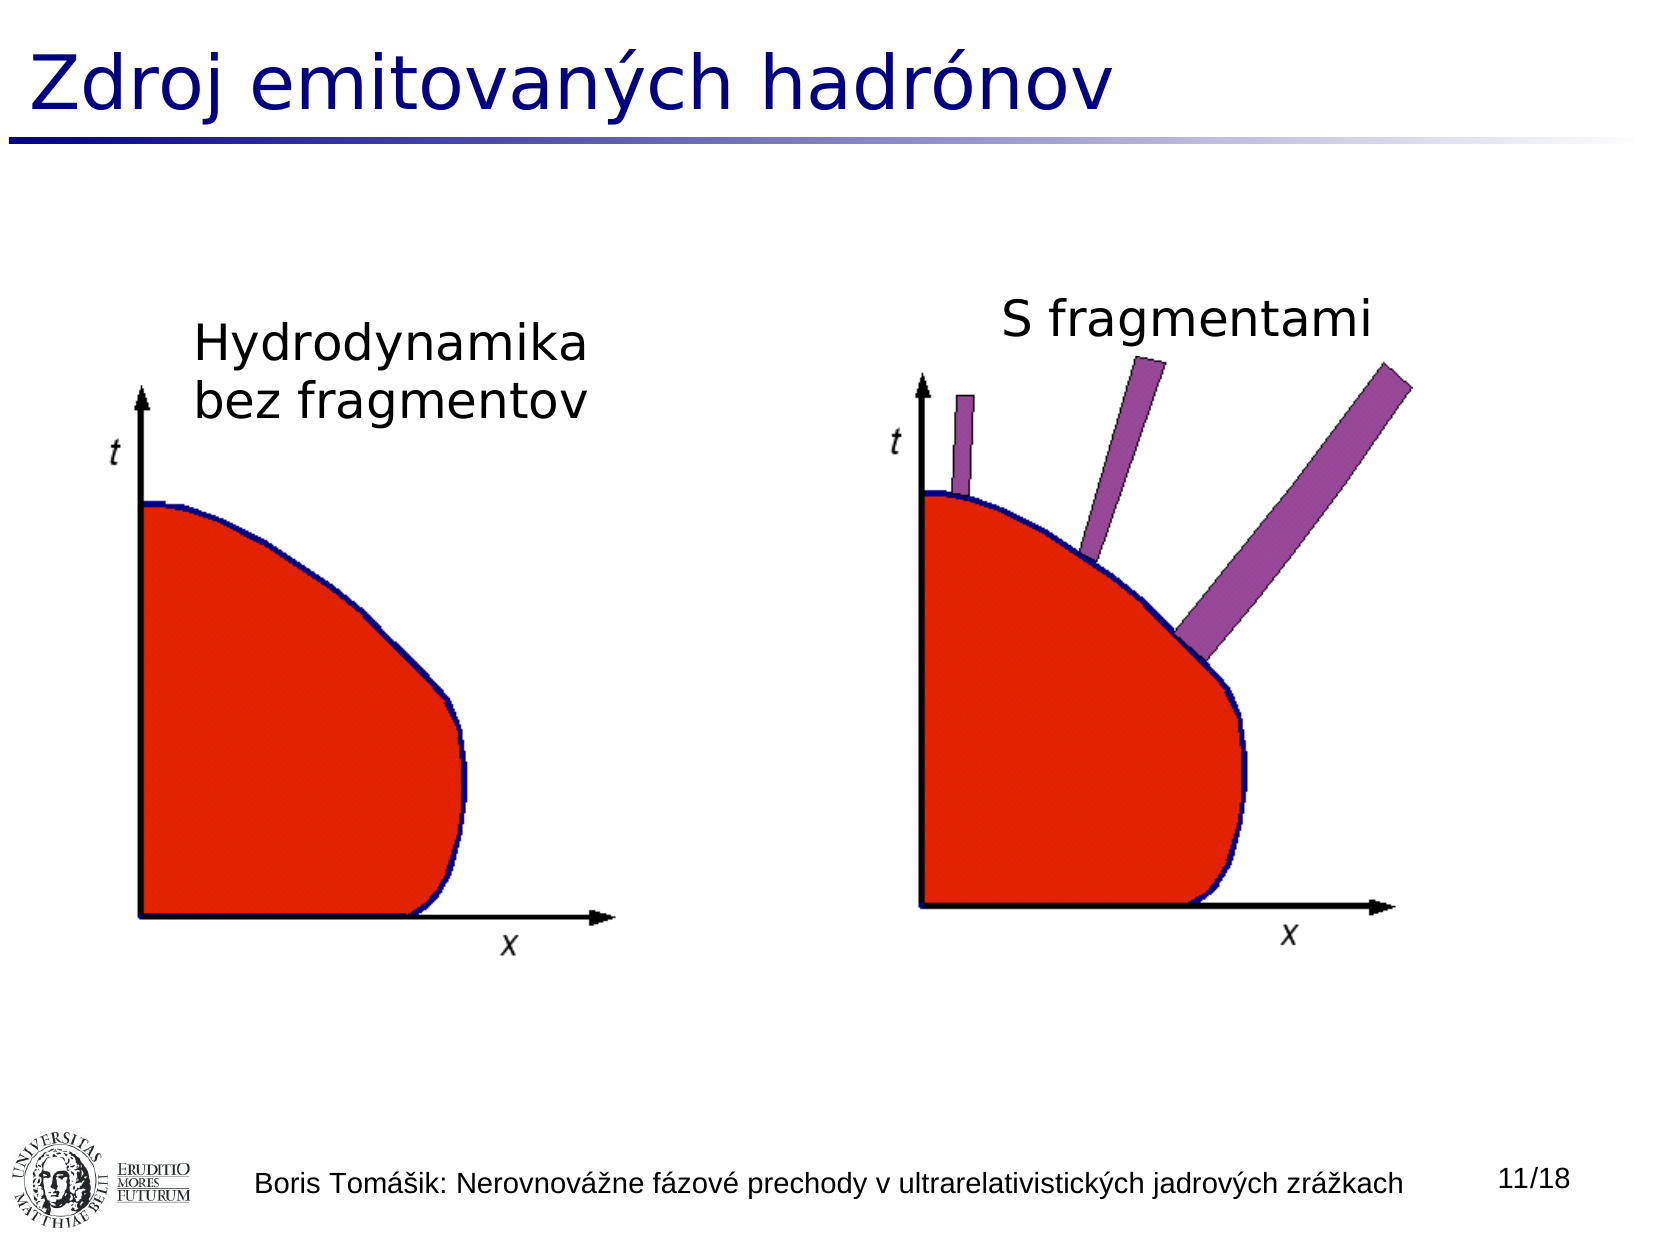

# Zdroj emitovaných hadrónov
S fragmentami
Hydrodynamika
bez fragmentov
11